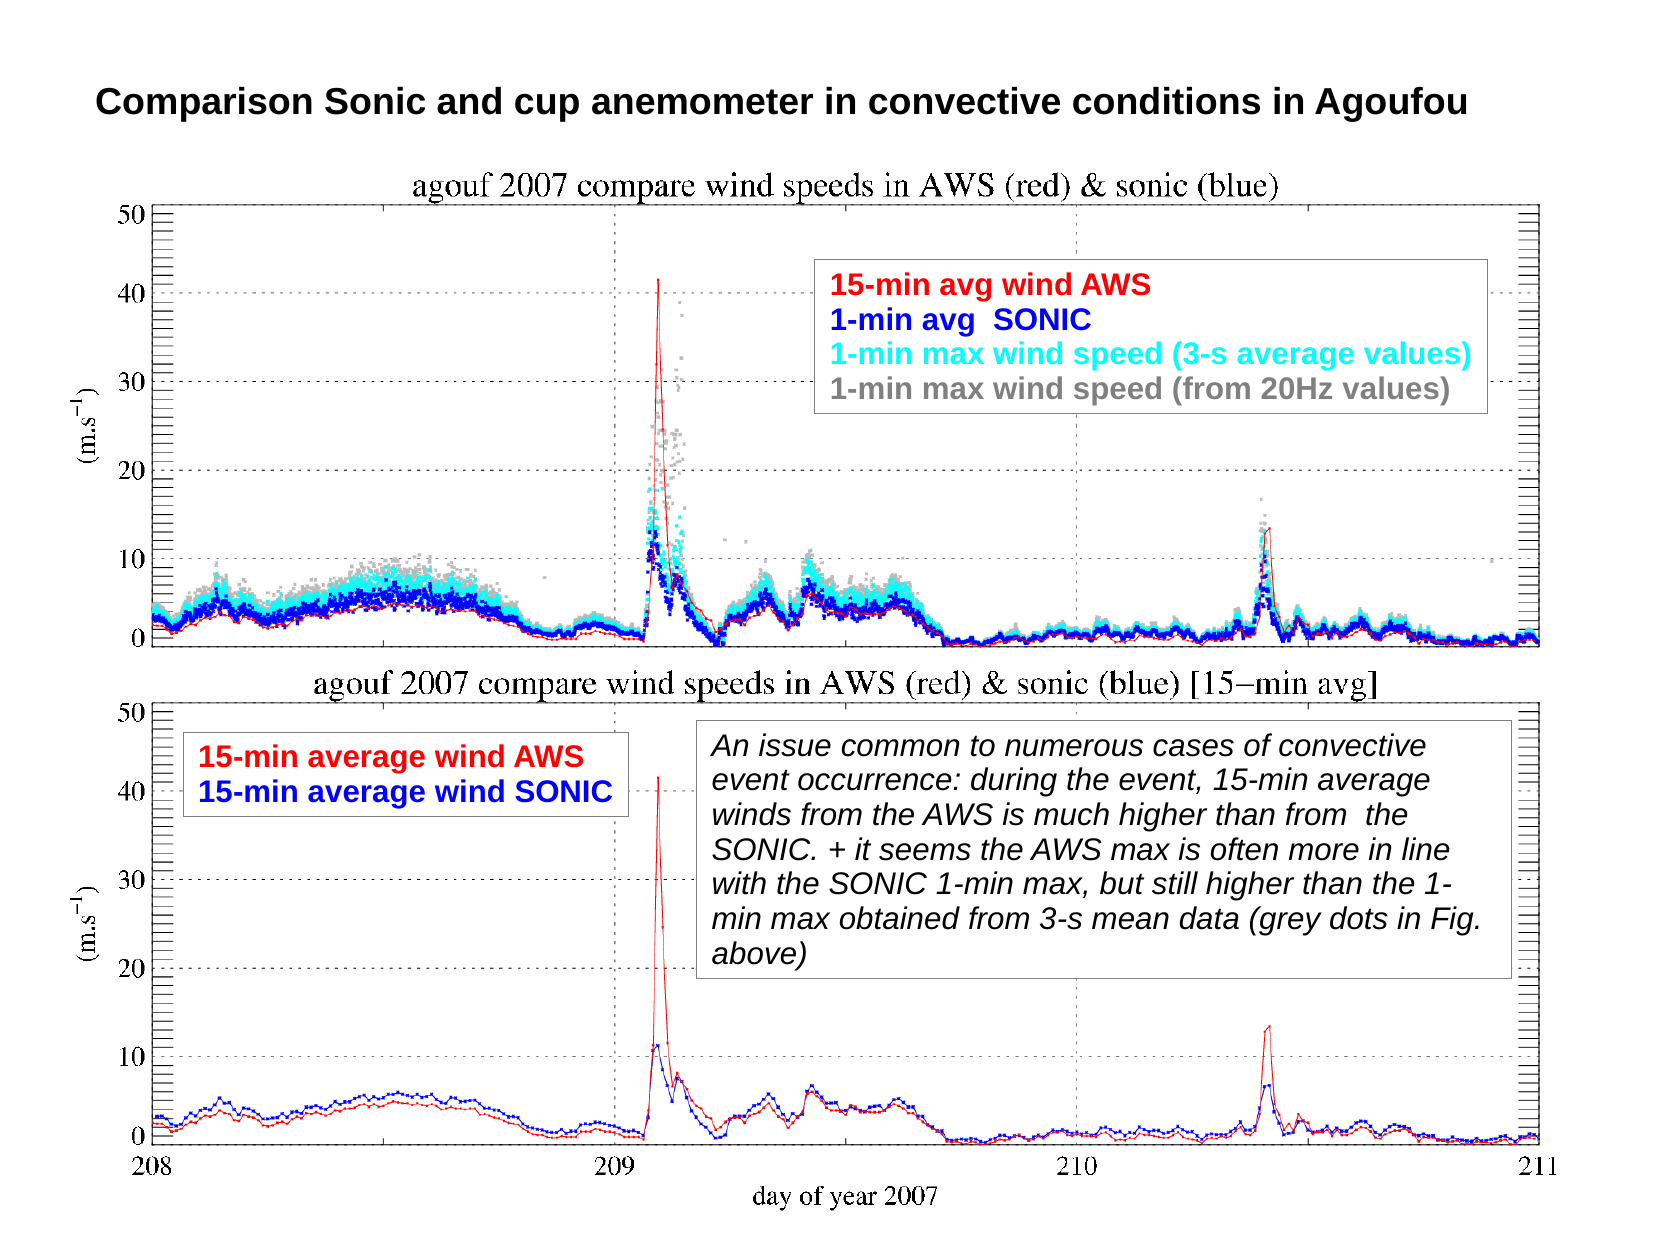

Comparison Sonic and cup anemometer in convective conditions in Agoufou
15-min avg wind AWS
1-min avg SONIC
1-min max wind speed (3-s average values)
1-min max wind speed (from 20Hz values)
An issue common to numerous cases of convective event occurrence: during the event, 15-min average winds from the AWS is much higher than from the SONIC. + it seems the AWS max is often more in line with the SONIC 1-min max, but still higher than the 1-min max obtained from 3-s mean data (grey dots in Fig. above)
15-min average wind AWS
15-min average wind SONIC